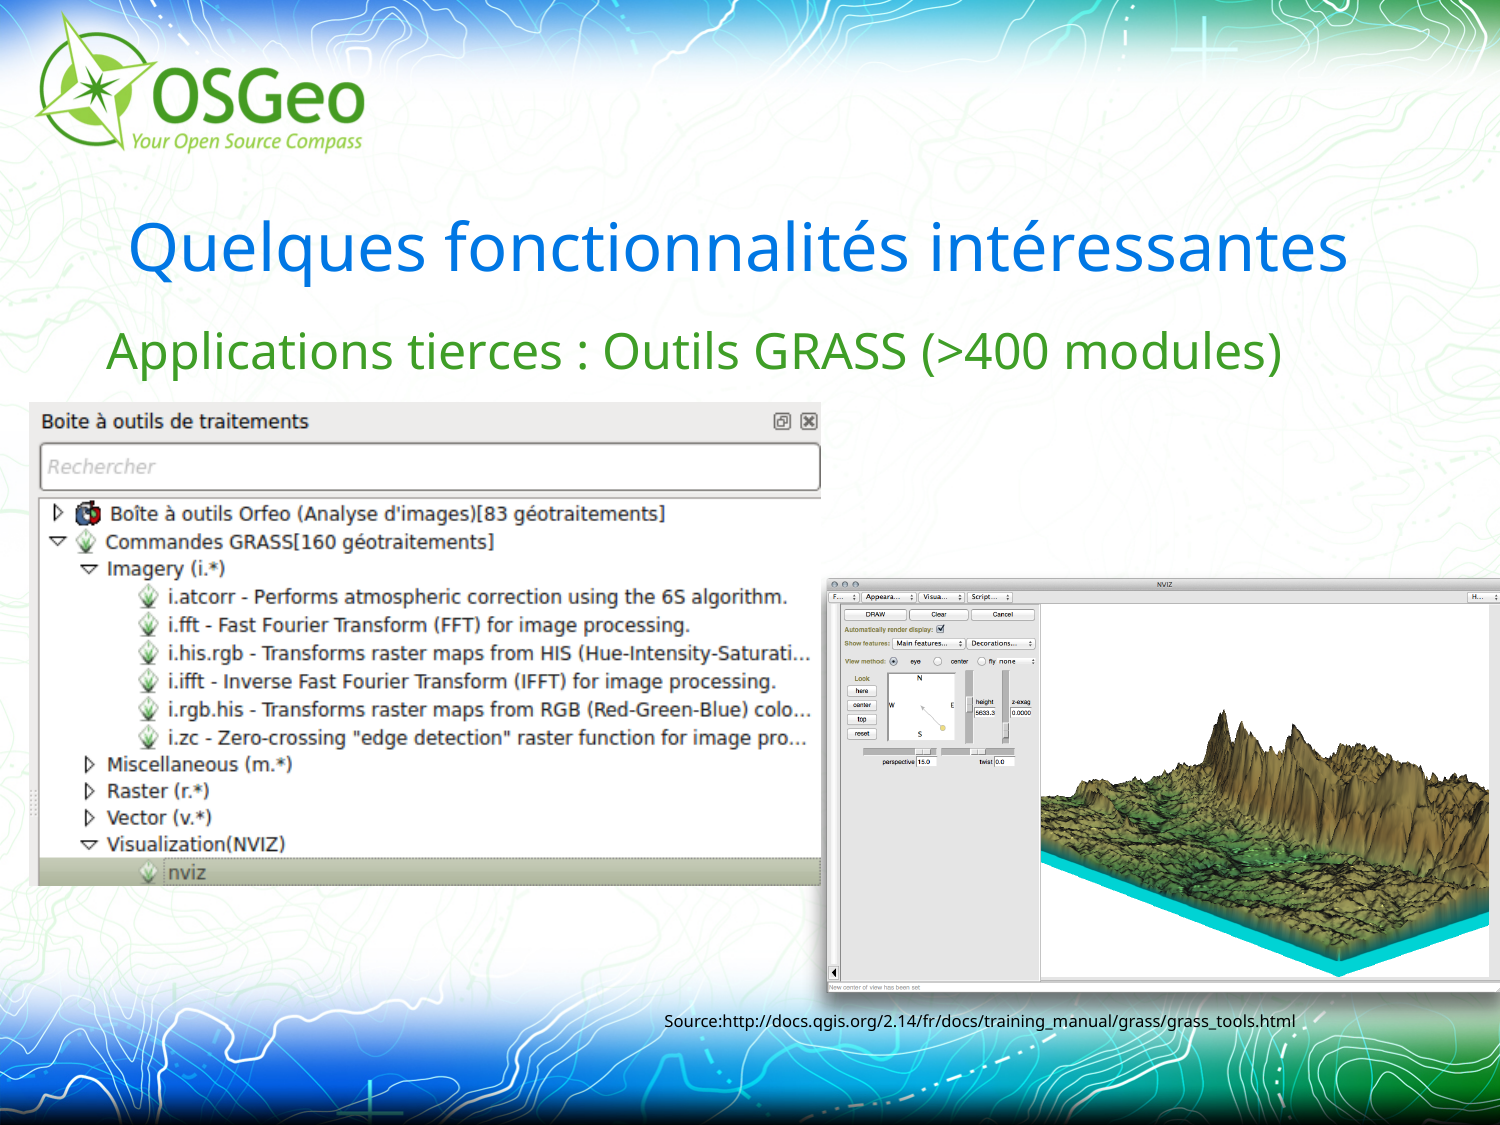

# Quelques fonctionnalités intéressantes
Applications tierces : Outils GRASS (>400 modules)
Source:http://docs.qgis.org/2.14/fr/docs/training_manual/grass/grass_tools.html